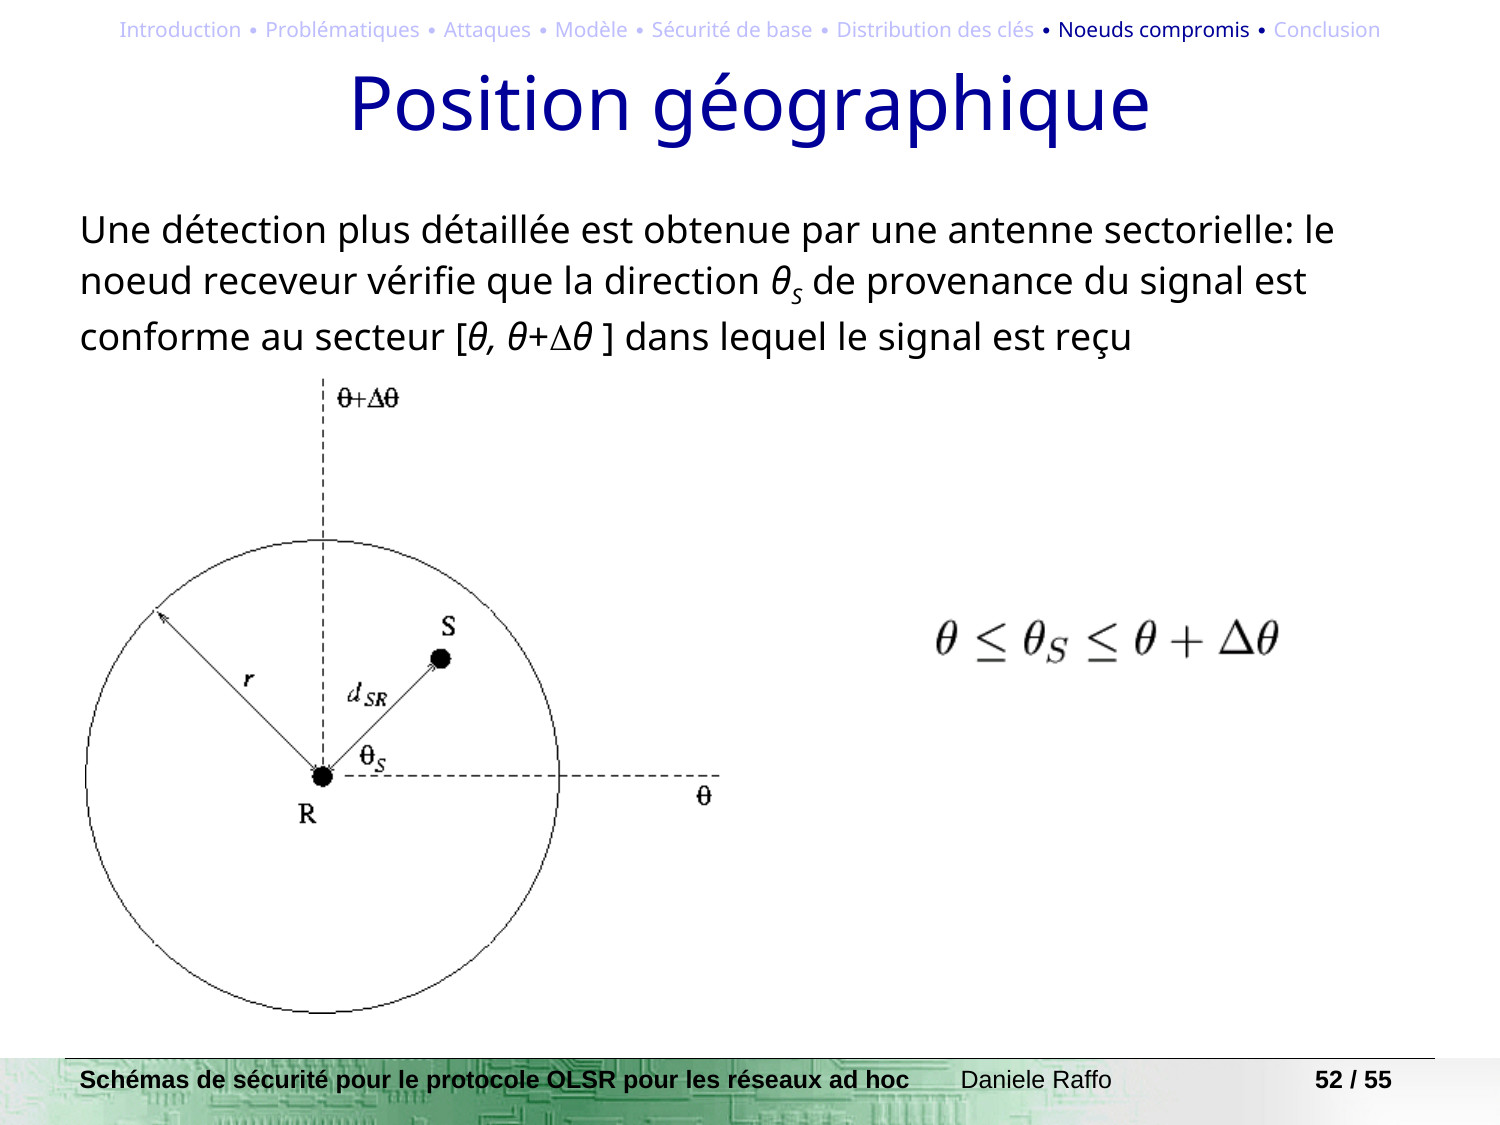

Introduction ∙ Problématiques ∙ Attaques ∙ Modèle ∙ Sécurité de base ∙ Distribution des clés ∙ Noeuds compromis ∙ Conclusion
Position géographique
Une détection plus détaillée est obtenue par une antenne sectorielle: le noeud receveur vérifie que la direction θS de provenance du signal est conforme au secteur [θ, θ+θ ] dans lequel le signal est reçu
52
Schémas de sécurité pour le protocole OLSR pour les réseaux ad hoc Daniele Raffo